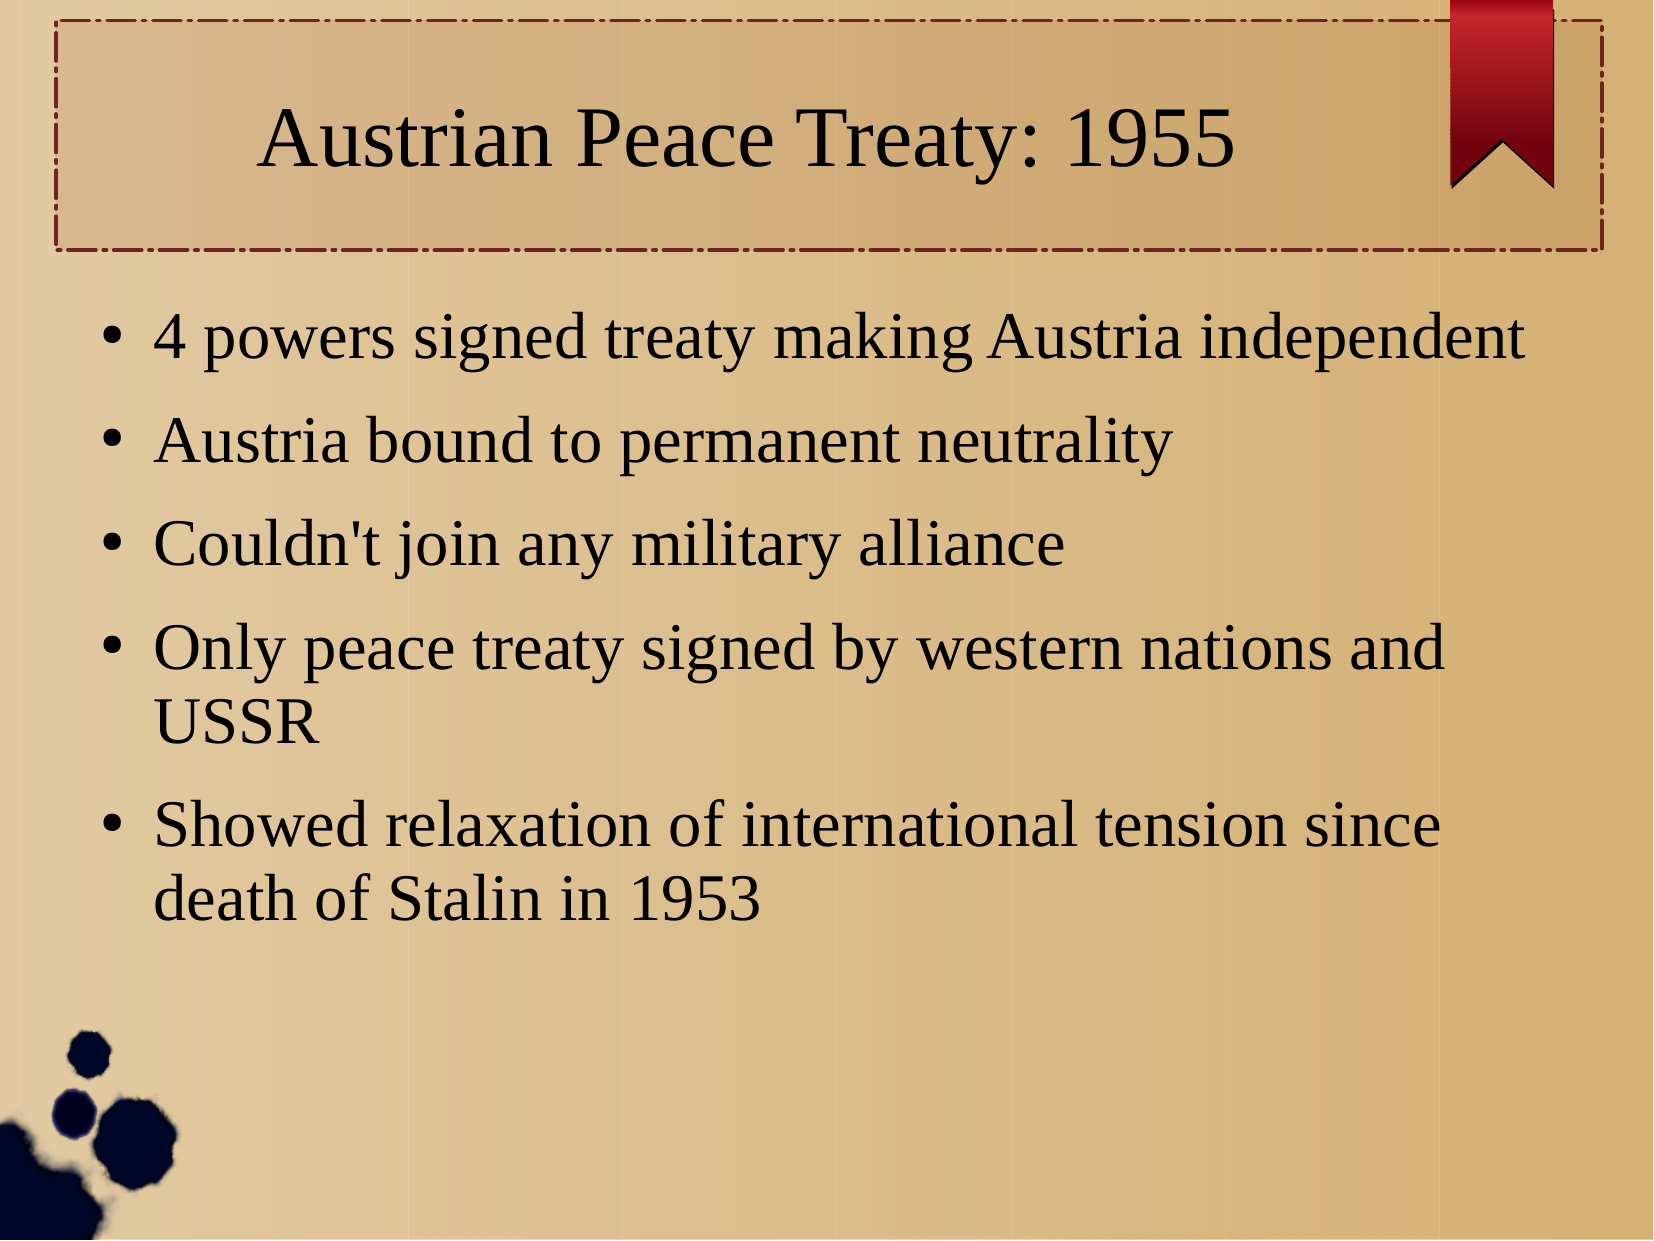

# Austrian Peace Treaty: 1955
4 powers signed treaty making Austria independent
Austria bound to permanent neutrality
Couldn't join any military alliance
Only peace treaty signed by western nations and USSR
Showed relaxation of international tension since death of Stalin in 1953